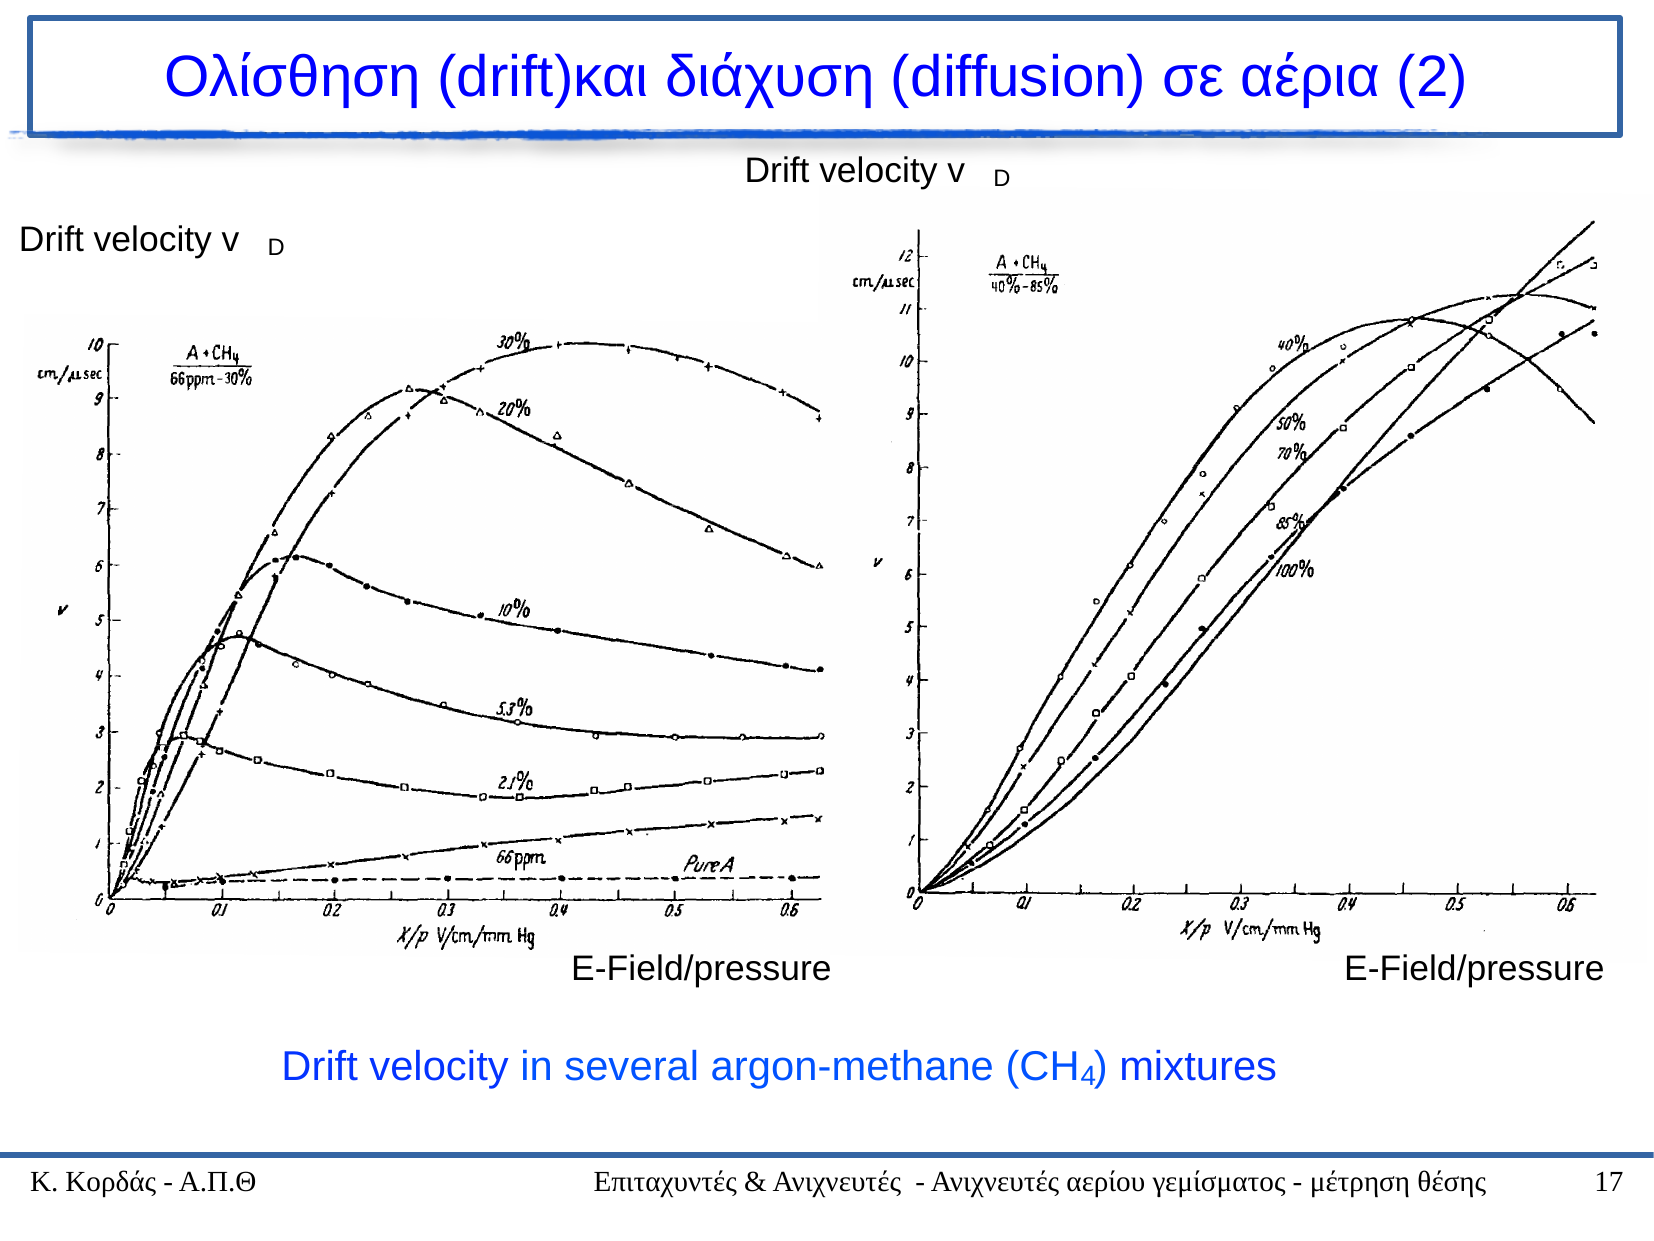

# Ολίσθηση (drift)και διάχυση (diffusion) σε αέρια (2)
Drift velocity v
D
Drift velocity v
D
E-Field/pressure
 E-Field/pressure
Drift velocity in several argon-methane (CH
) mixtures
4
Κ. Κορδάς - Α.Π.Θ
Επιταχυντές & Ανιχνευτές - Ανιχνευτές αερίου γεμίσματος - μέτρηση θέσης
17